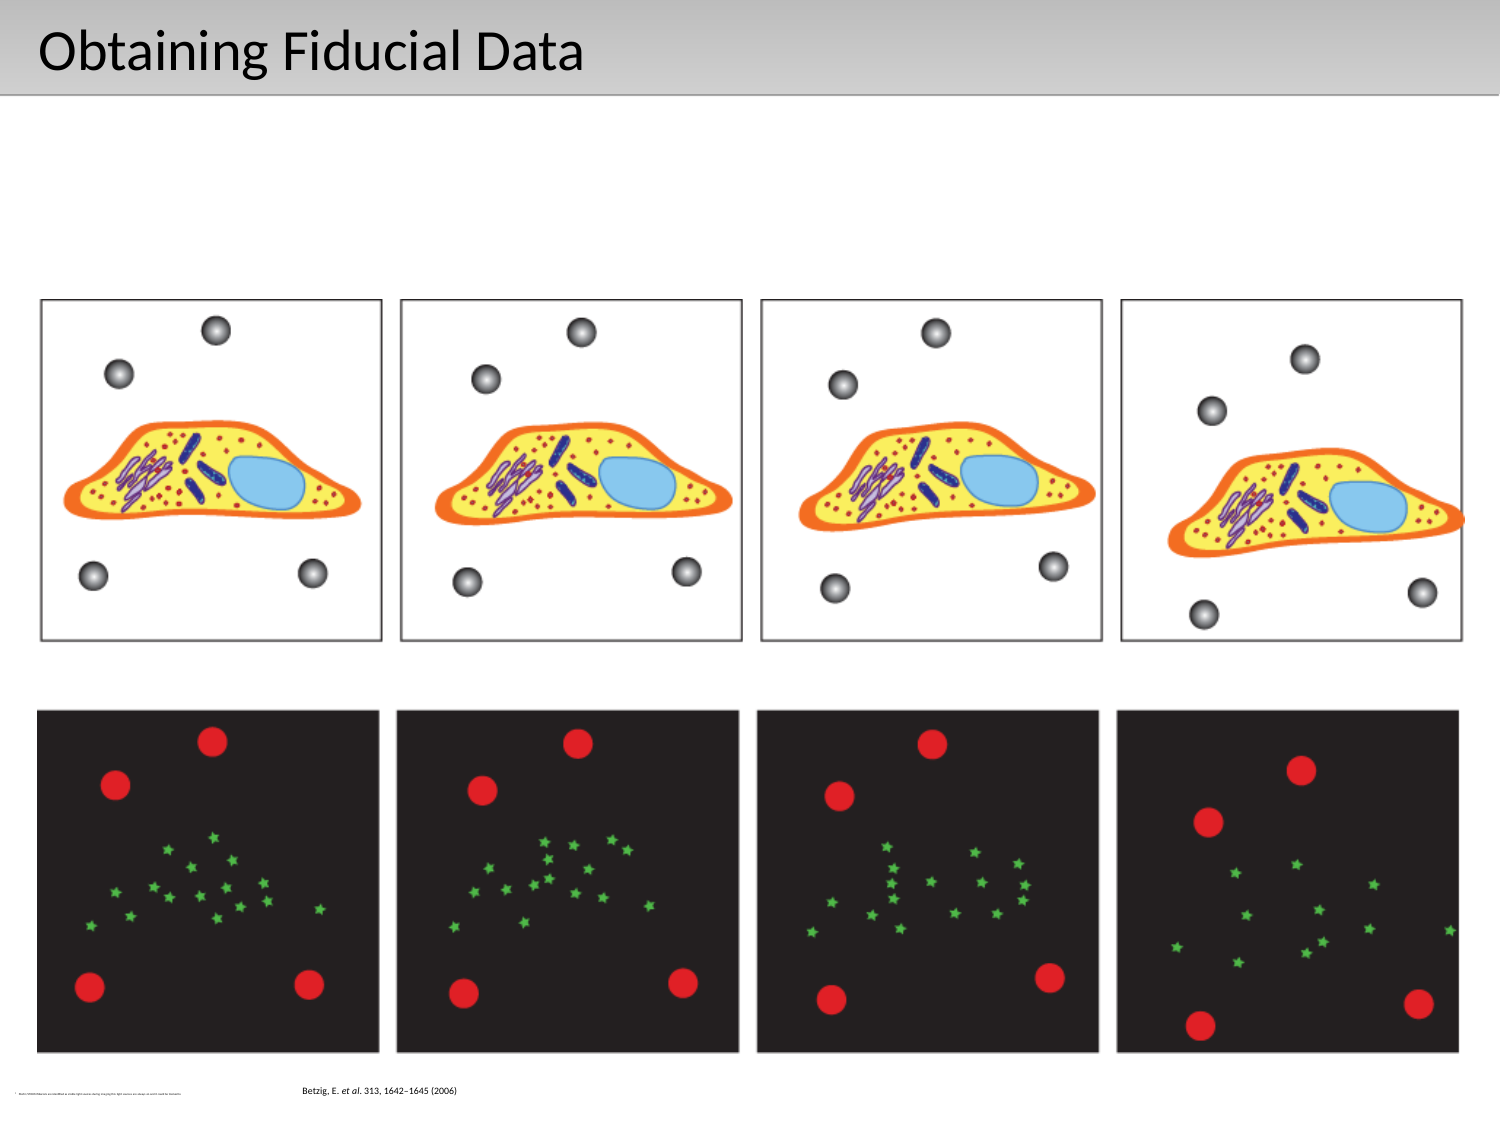

# Obtaining Fiducial Data
PALM /STORM fiducials are identified as stable light sources during imaging this light sources are always on and it could be tracked to
Betzig, E. et al. 313, 1642–1645 (2006)